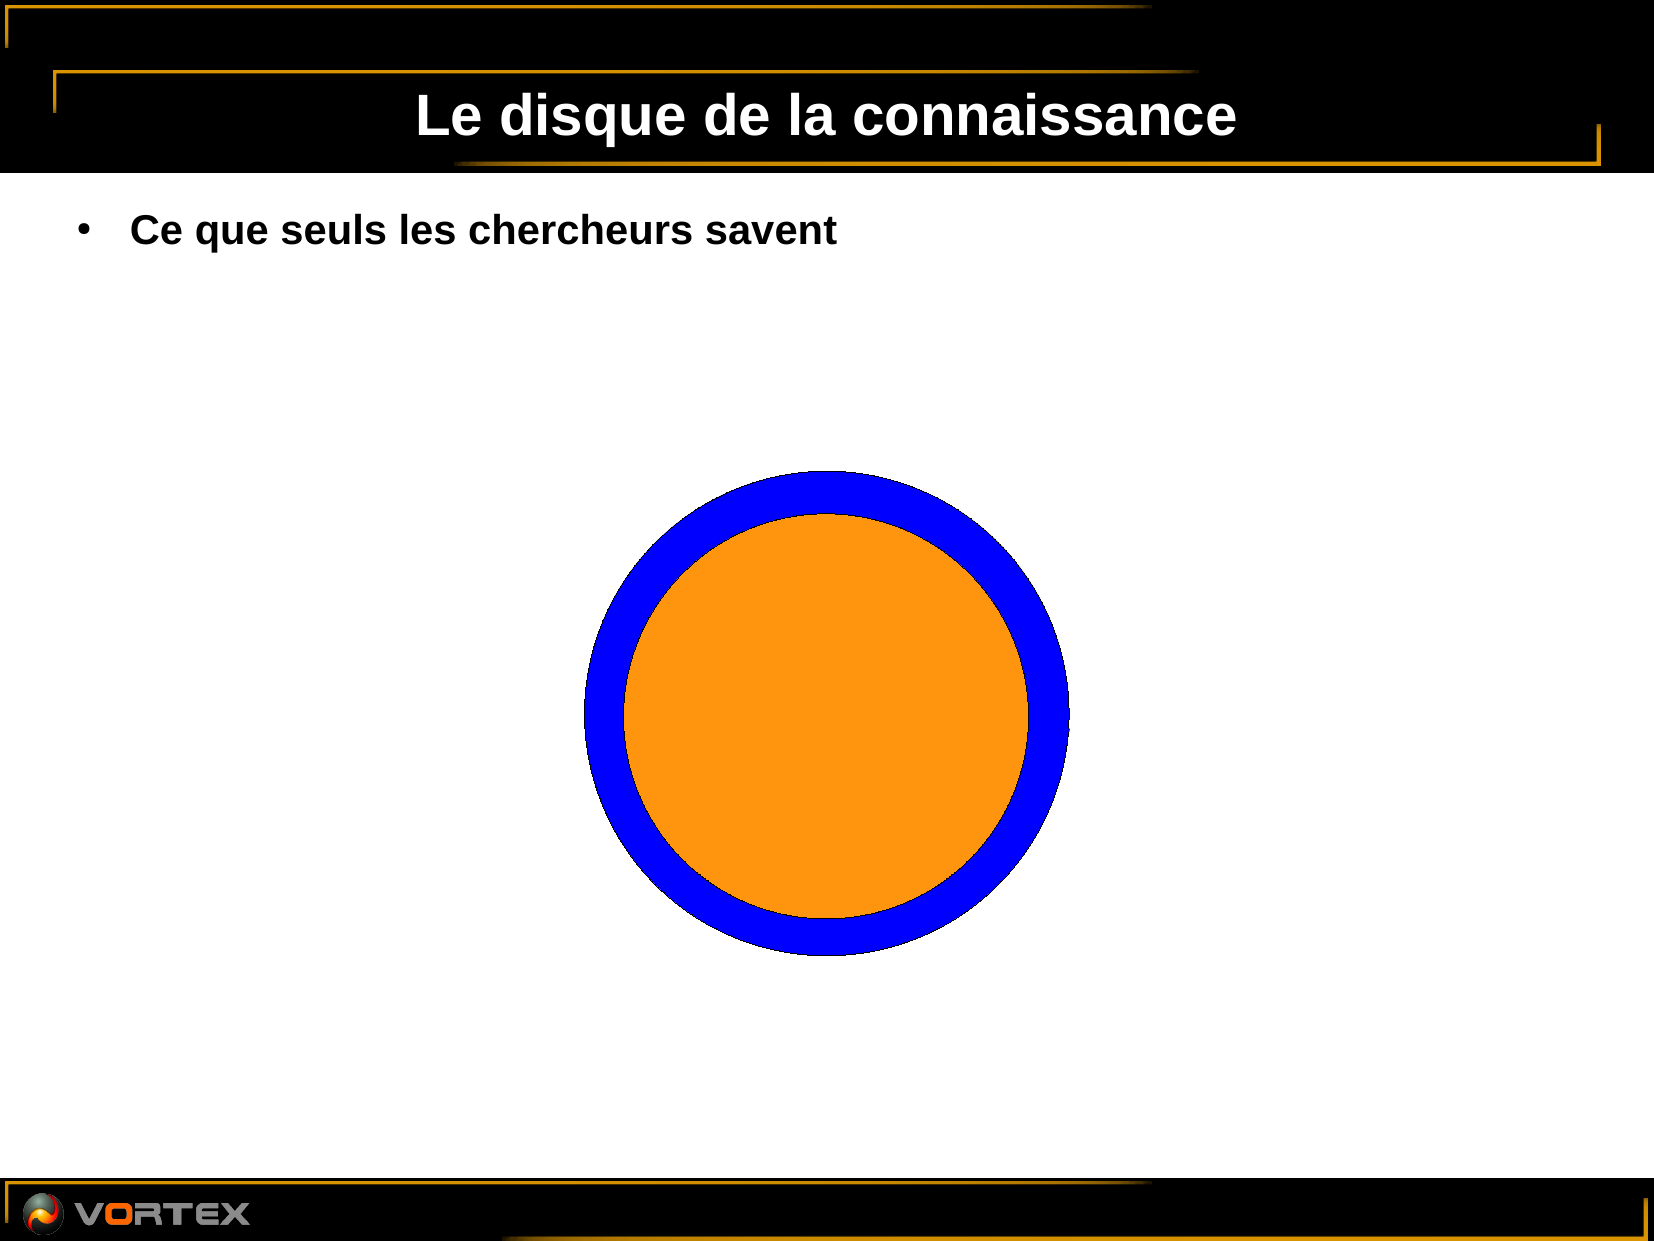

# Le disque de la connaissance
Ce que seuls les chercheurs savent